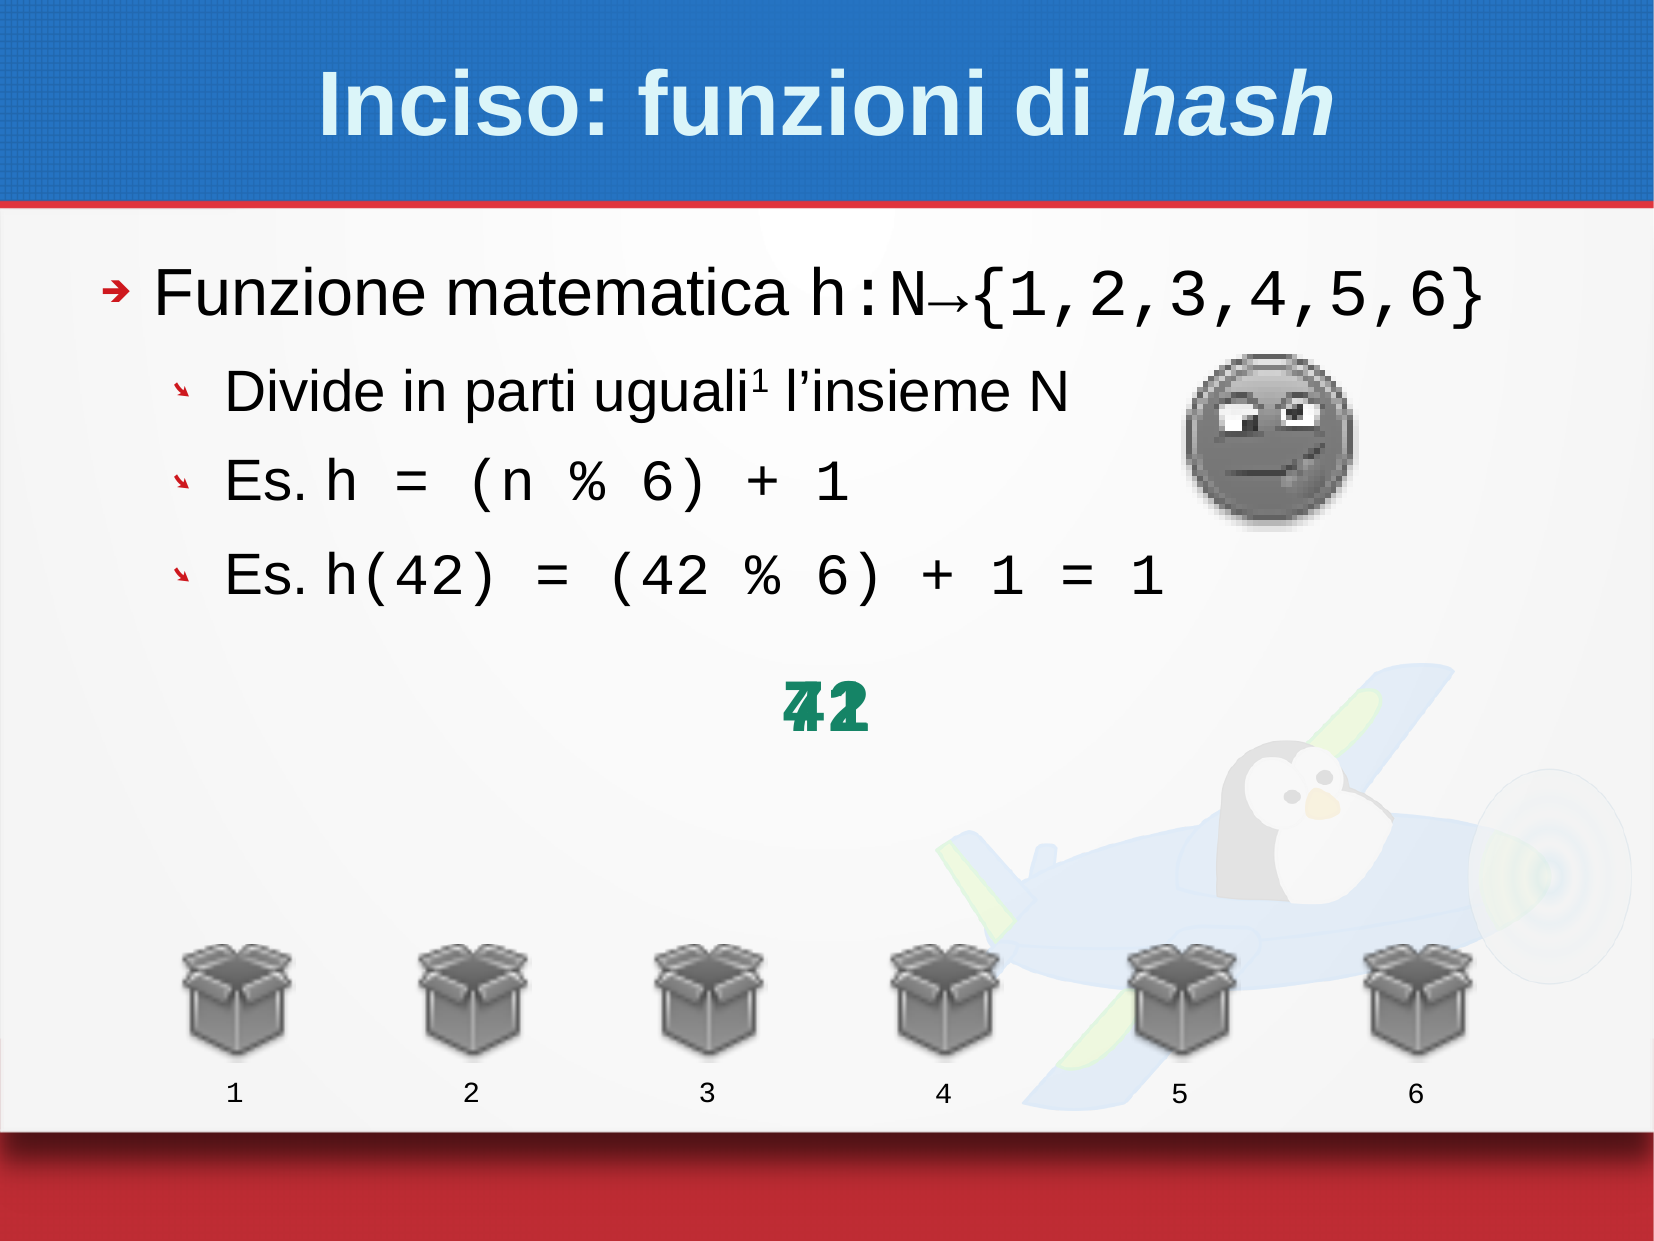

# Inciso: funzioni di hash
Funzione matematica h:N→{1,2,3,4,5,6}
Divide in parti uguali1 l’insieme N
Es. h = (n % 6) + 1
Es. h(42) = (42 % 6) + 1 = 1
42
71
1
2
3
4
5
6